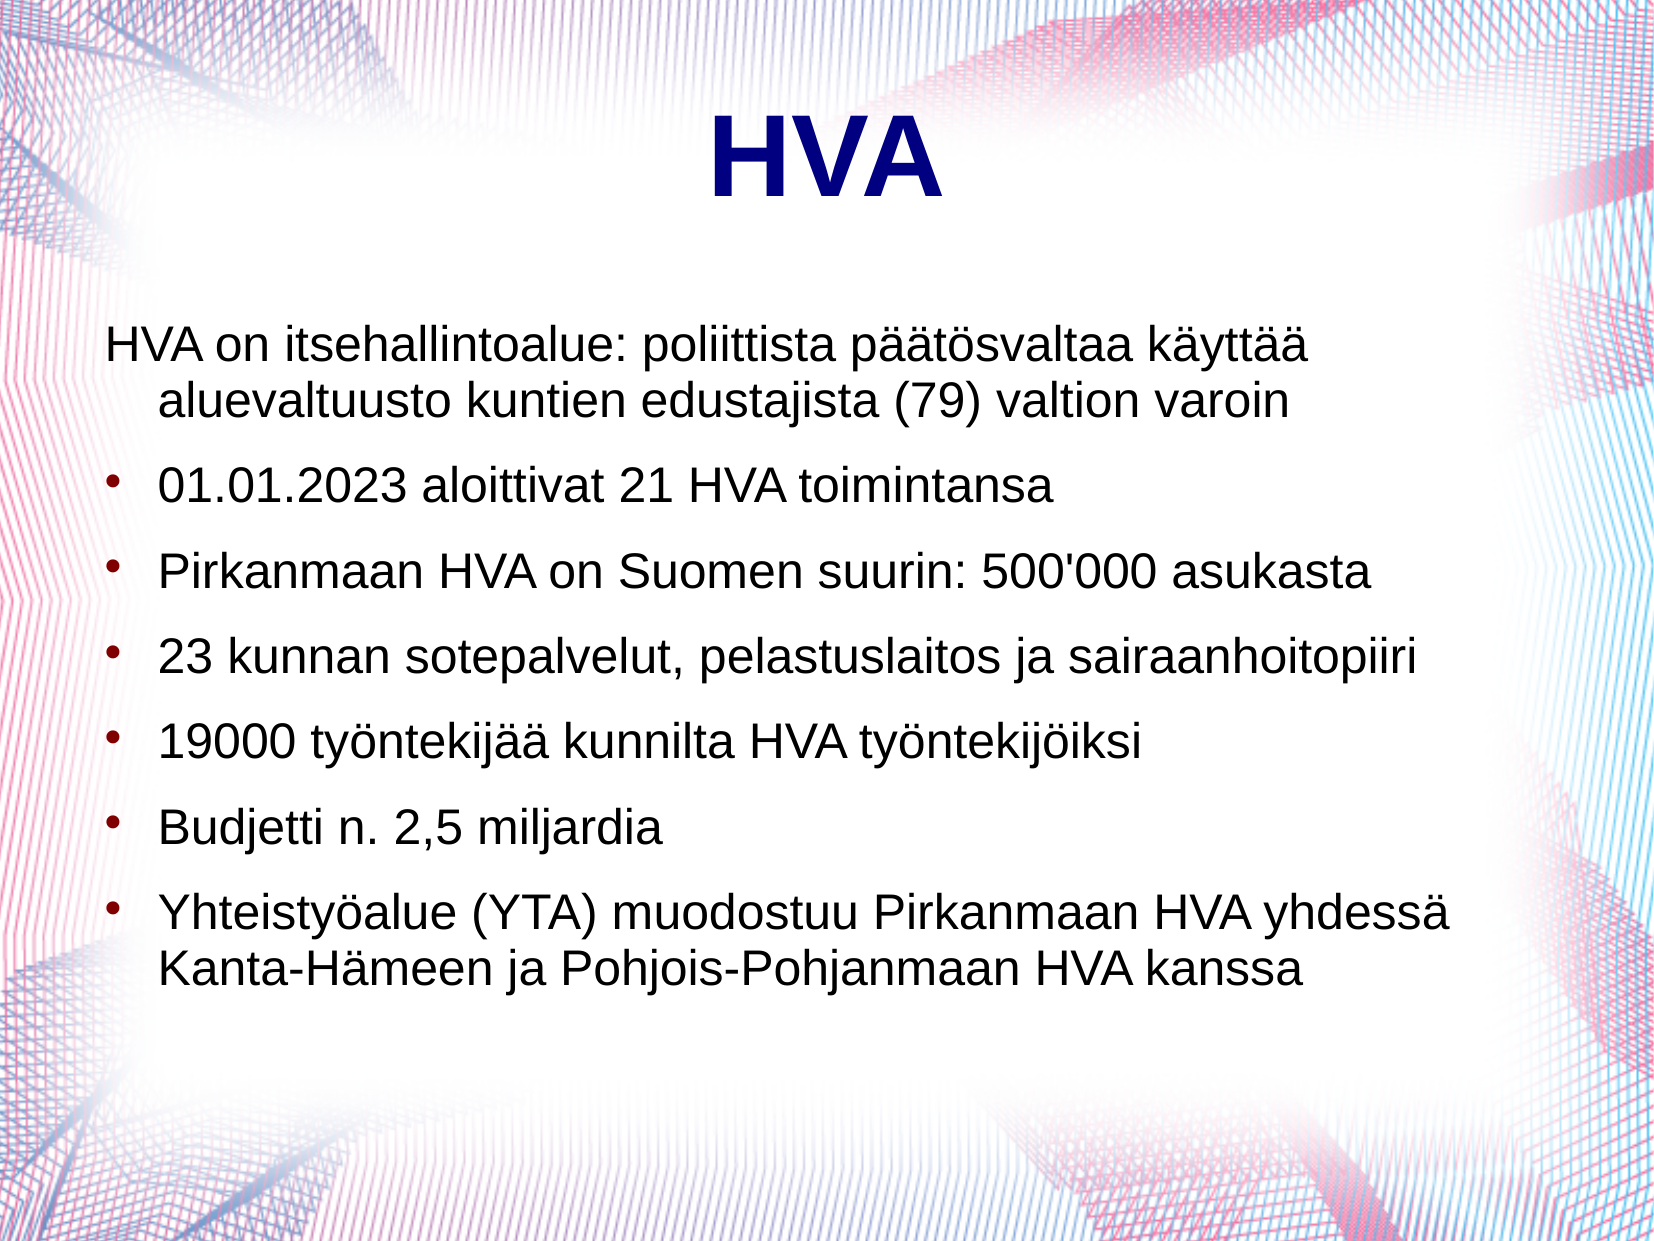

# HVA
HVA on itsehallintoalue: poliittista päätösvaltaa käyttää aluevaltuusto kuntien edustajista (79) valtion varoin
01.01.2023 aloittivat 21 HVA toimintansa
Pirkanmaan HVA on Suomen suurin: 500'000 asukasta
23 kunnan sotepalvelut, pelastuslaitos ja sairaanhoitopiiri
19000 työntekijää kunnilta HVA työntekijöiksi
Budjetti n. 2,5 miljardia
Yhteistyöalue (YTA) muodostuu Pirkanmaan HVA yhdessä Kanta-Hämeen ja Pohjois-Pohjanmaan HVA kanssa